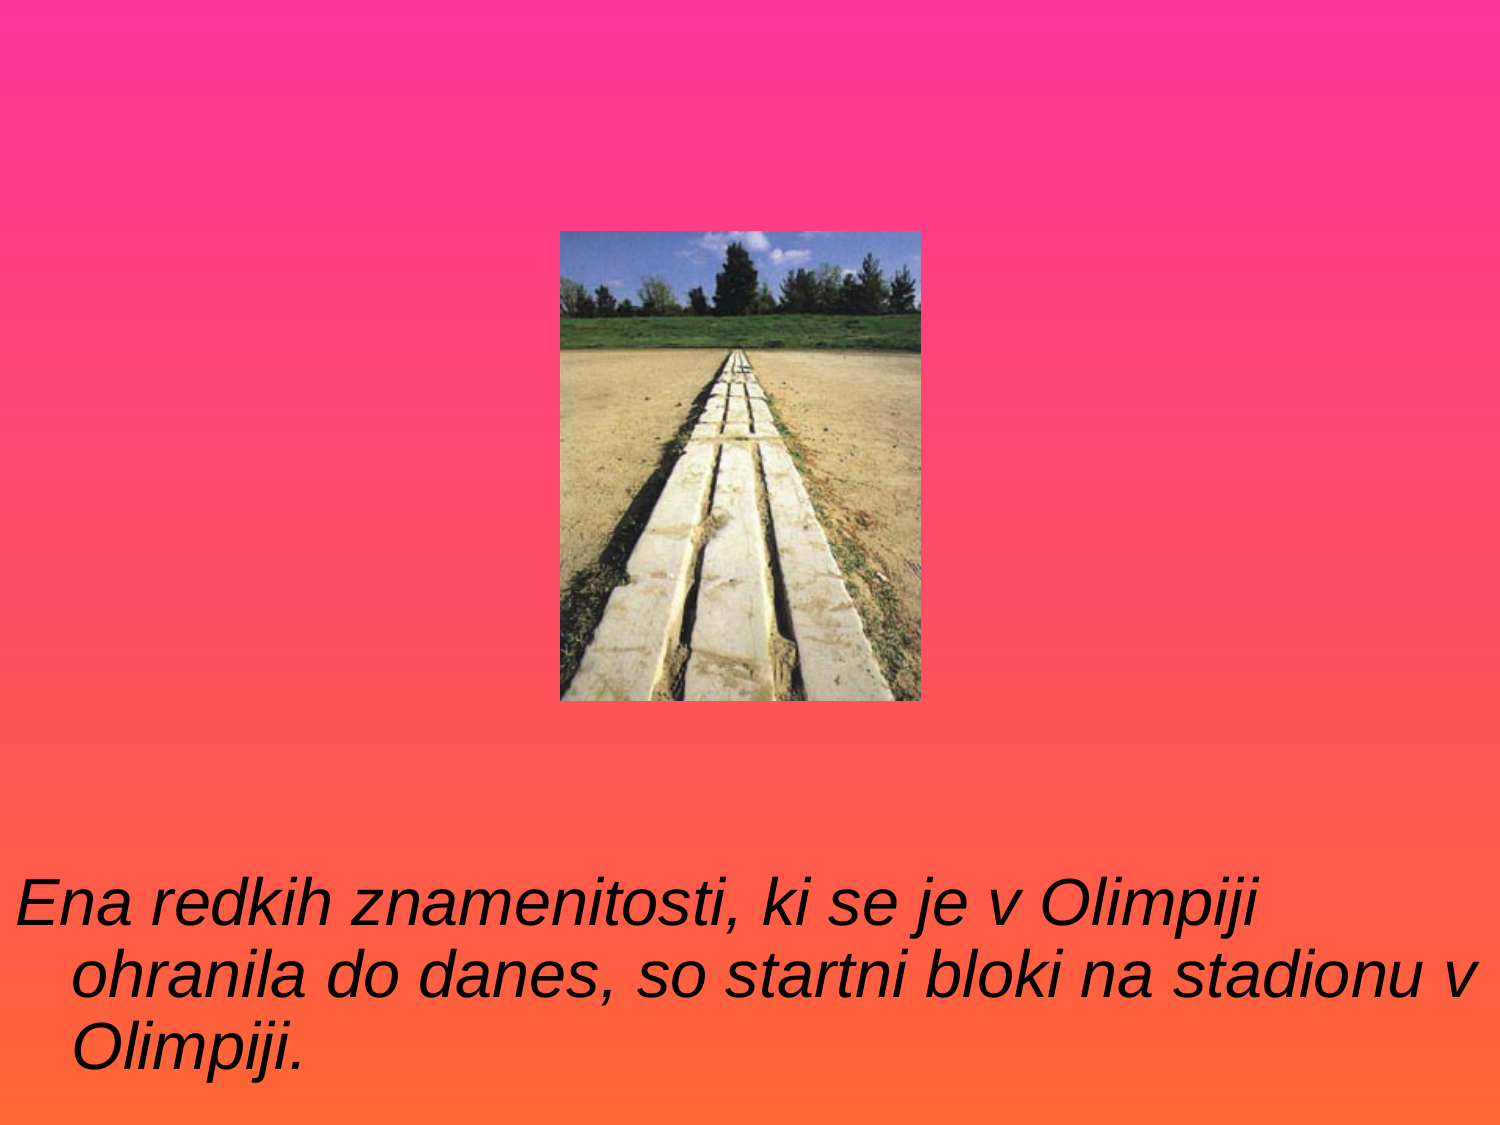

# Ena redkih znamenitosti, ki se je v Olimpiji ohranila do danes, so startni bloki na stadionu v Olimpiji.